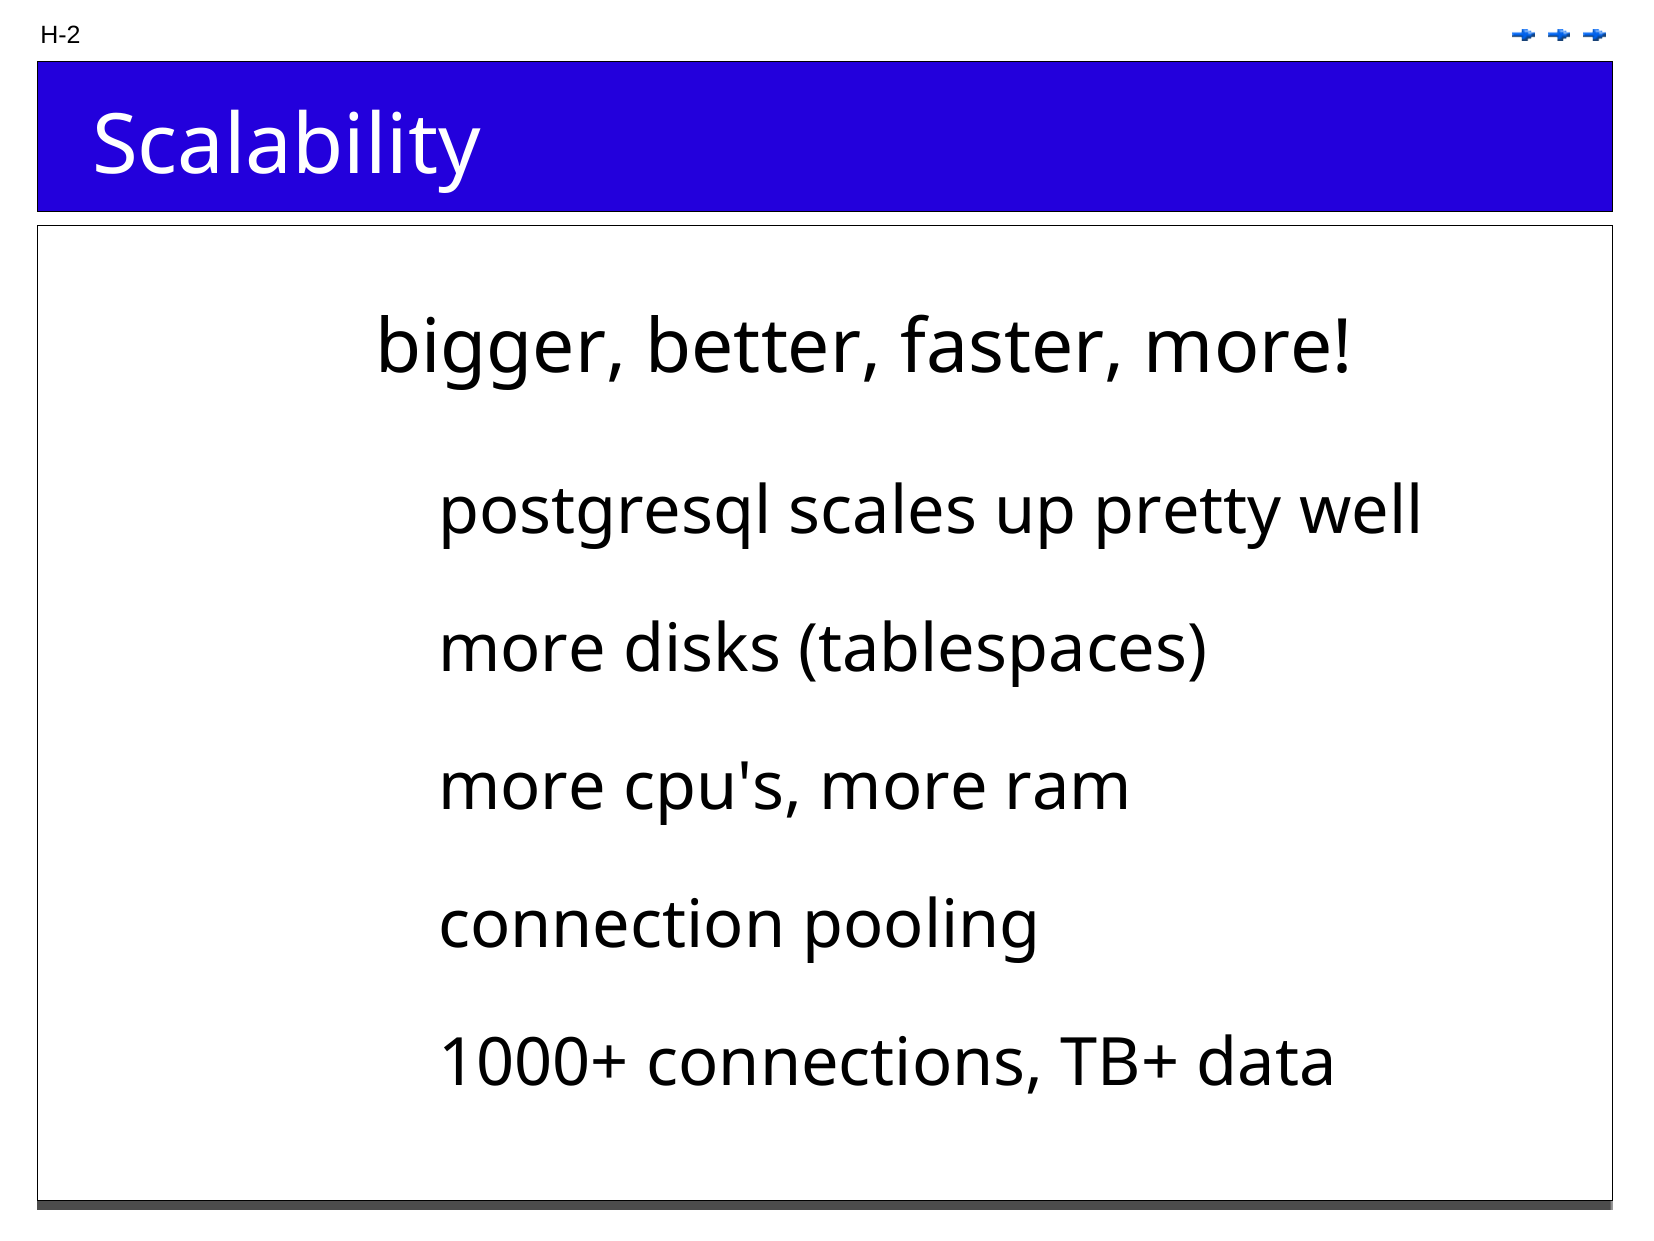

H-2
Scalability
bigger, better, faster, more!
 postgresql scales up pretty well
 more disks (tablespaces)
 more cpu's, more ram
 connection pooling
 1000+ connections, TB+ data